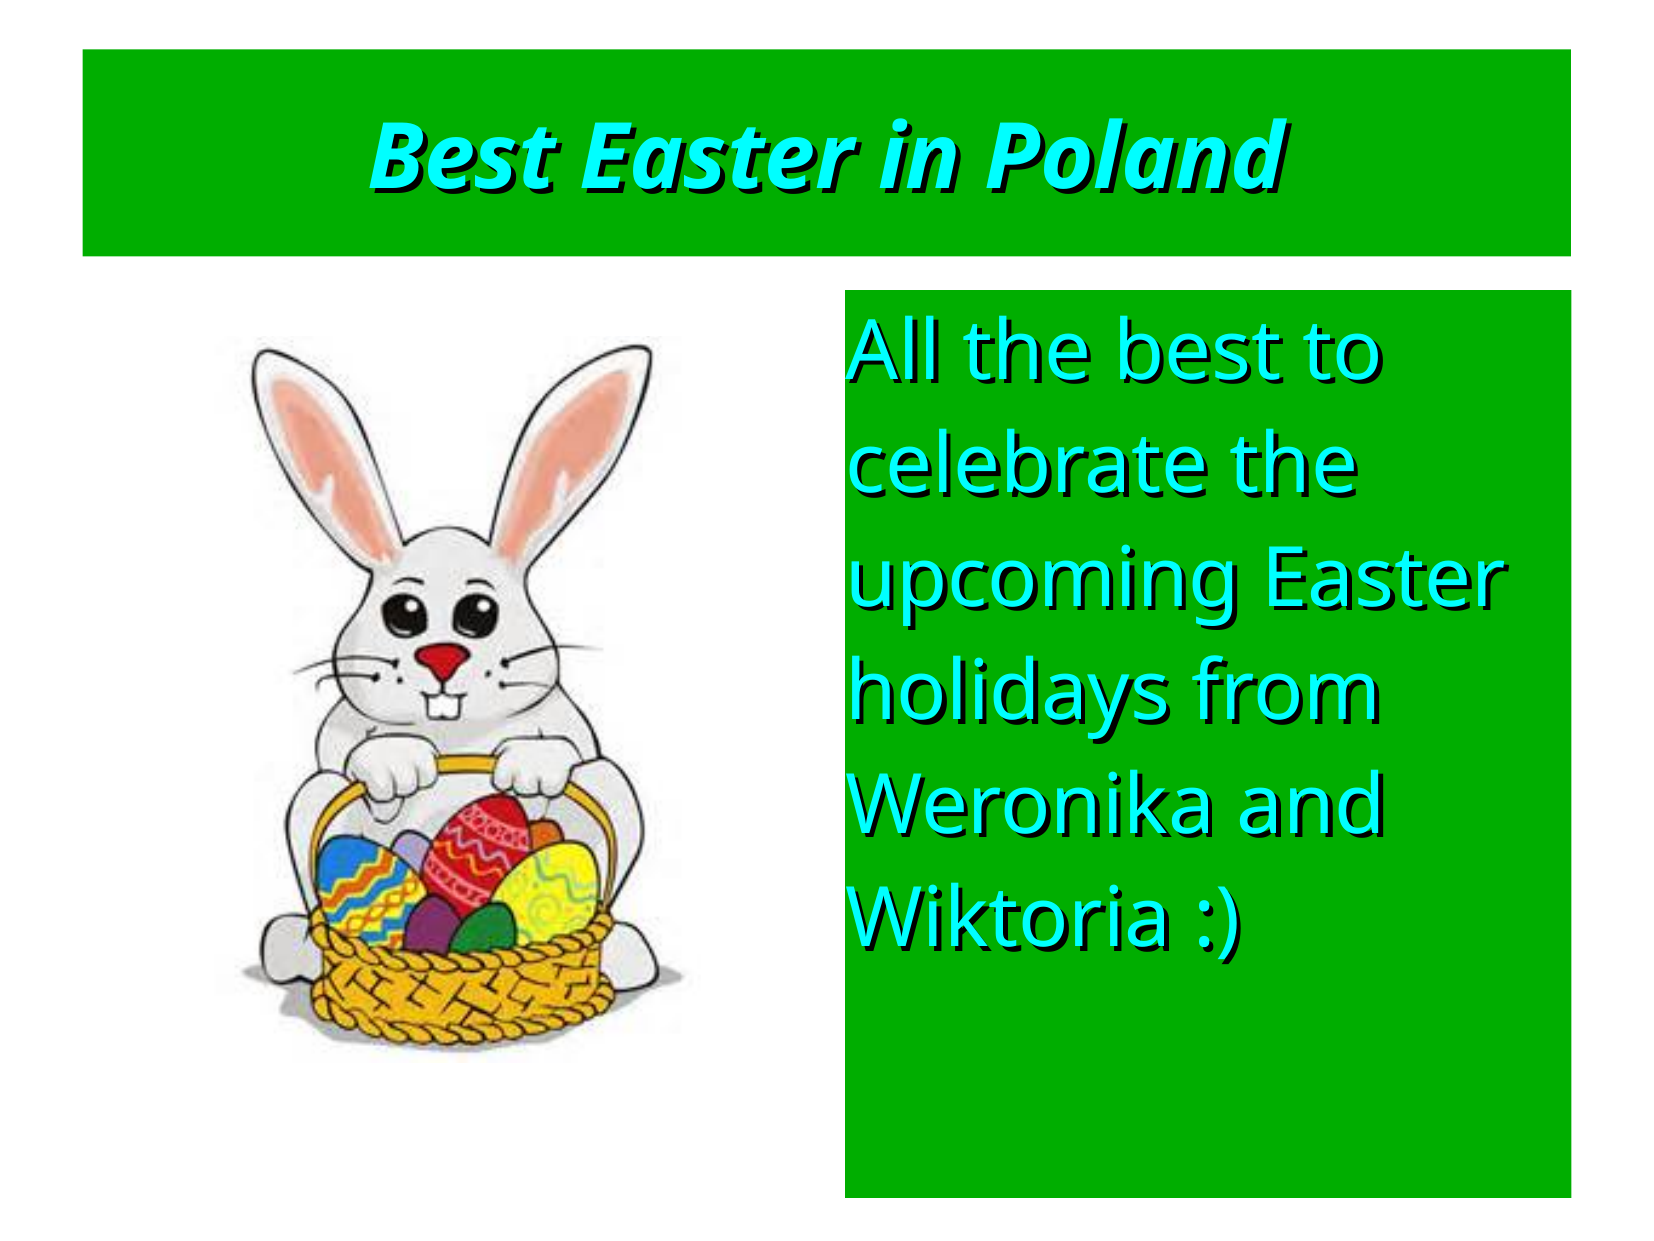

# Best Easter in Poland
All the best to celebrate the upcoming Easter holidays from Weronika and Wiktoria :)